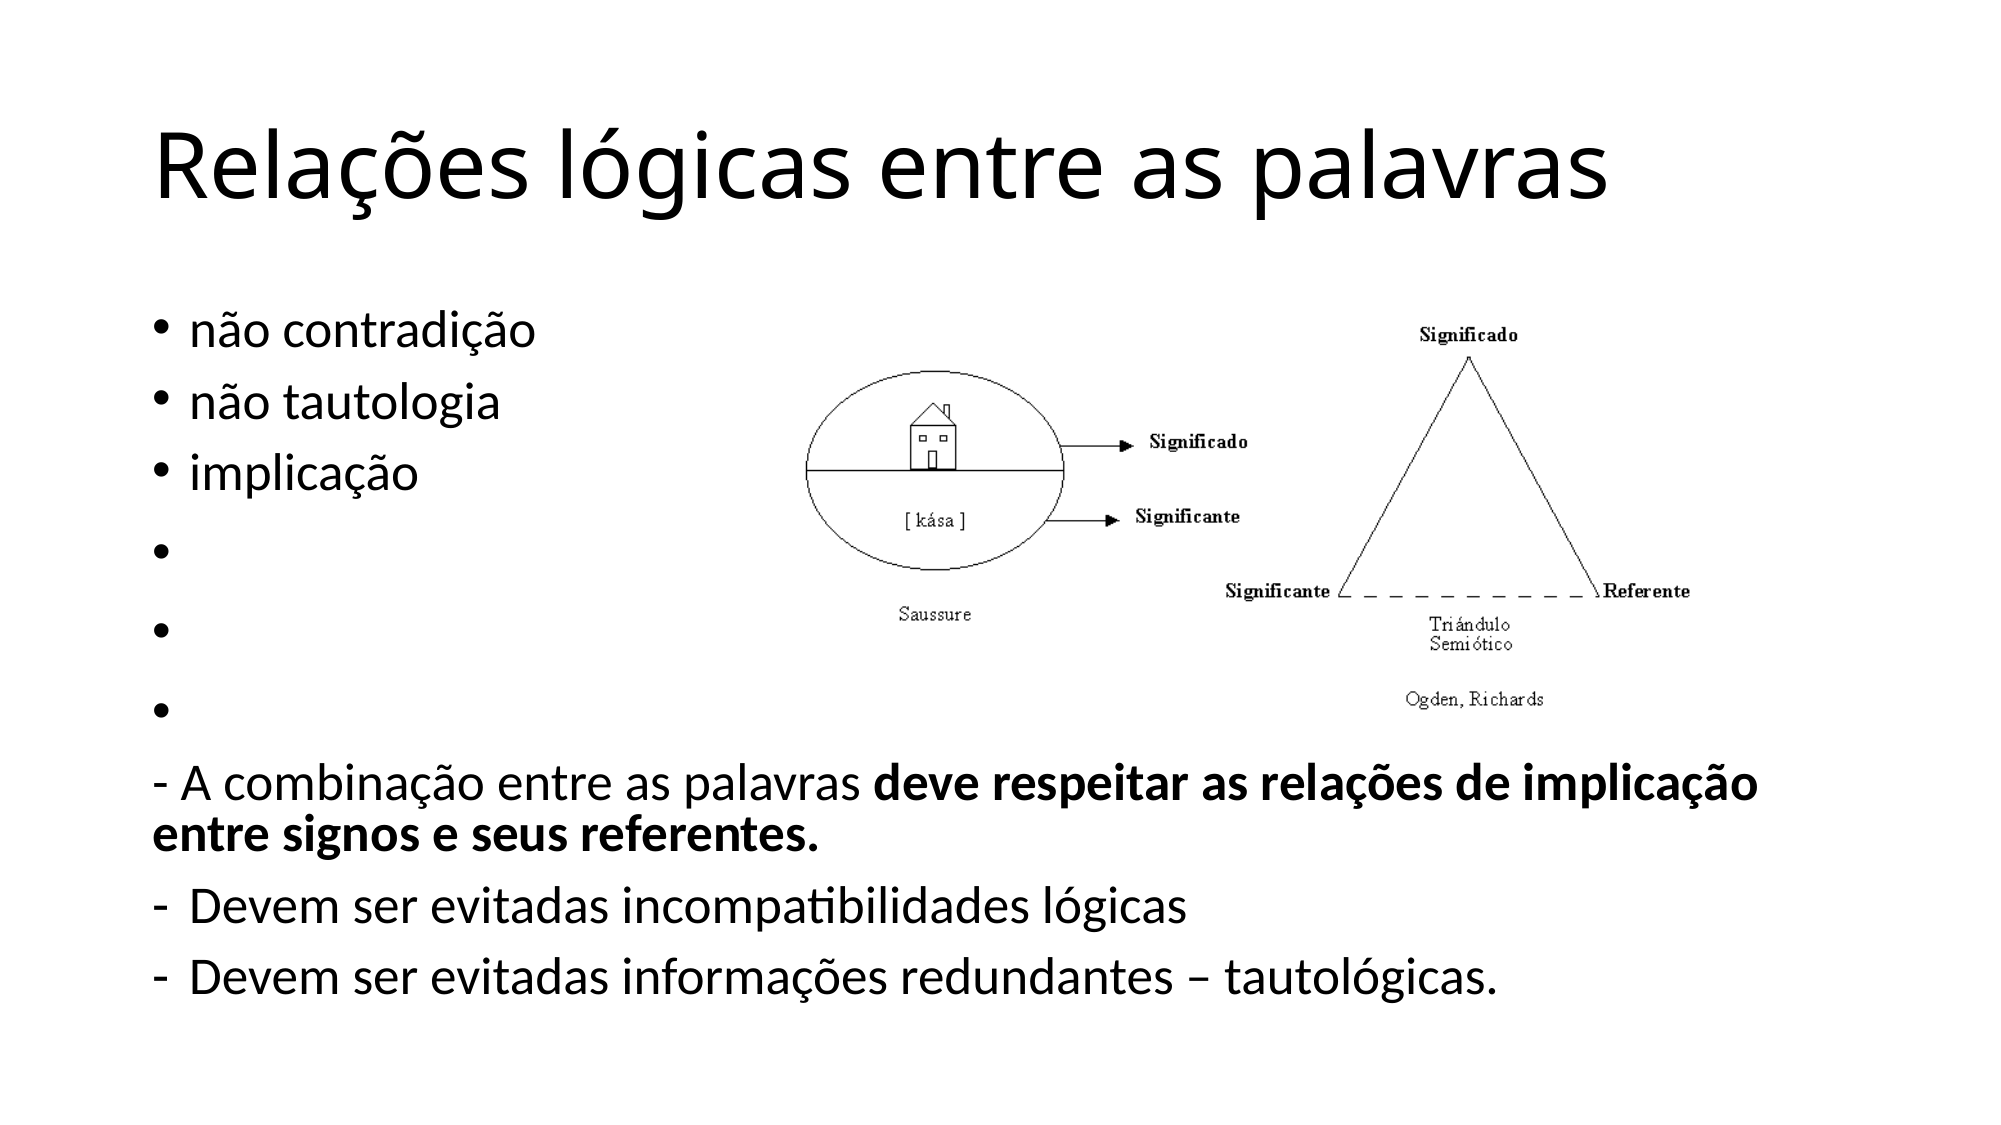

# Relações lógicas entre as palavras
não contradição
não tautologia
implicação
- A combinação entre as palavras deve respeitar as relações de implicação entre signos e seus referentes.
Devem ser evitadas incompatibilidades lógicas
Devem ser evitadas informações redundantes – tautológicas.